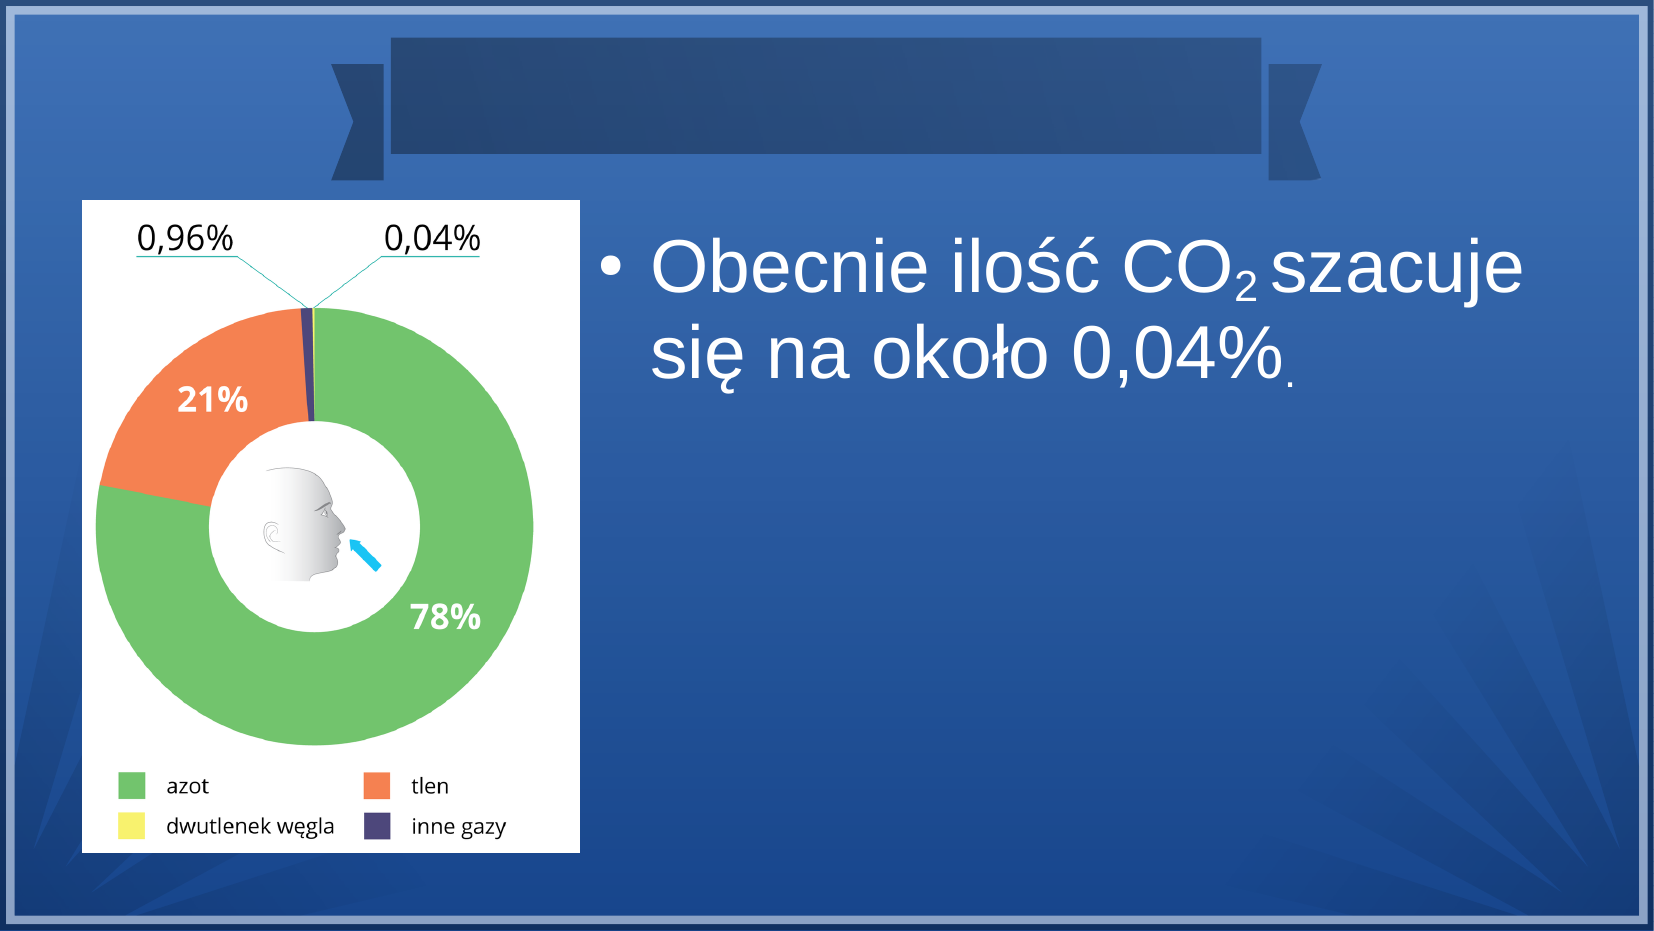

#
Obecnie ilość CO2 szacuje się na około 0,04%.